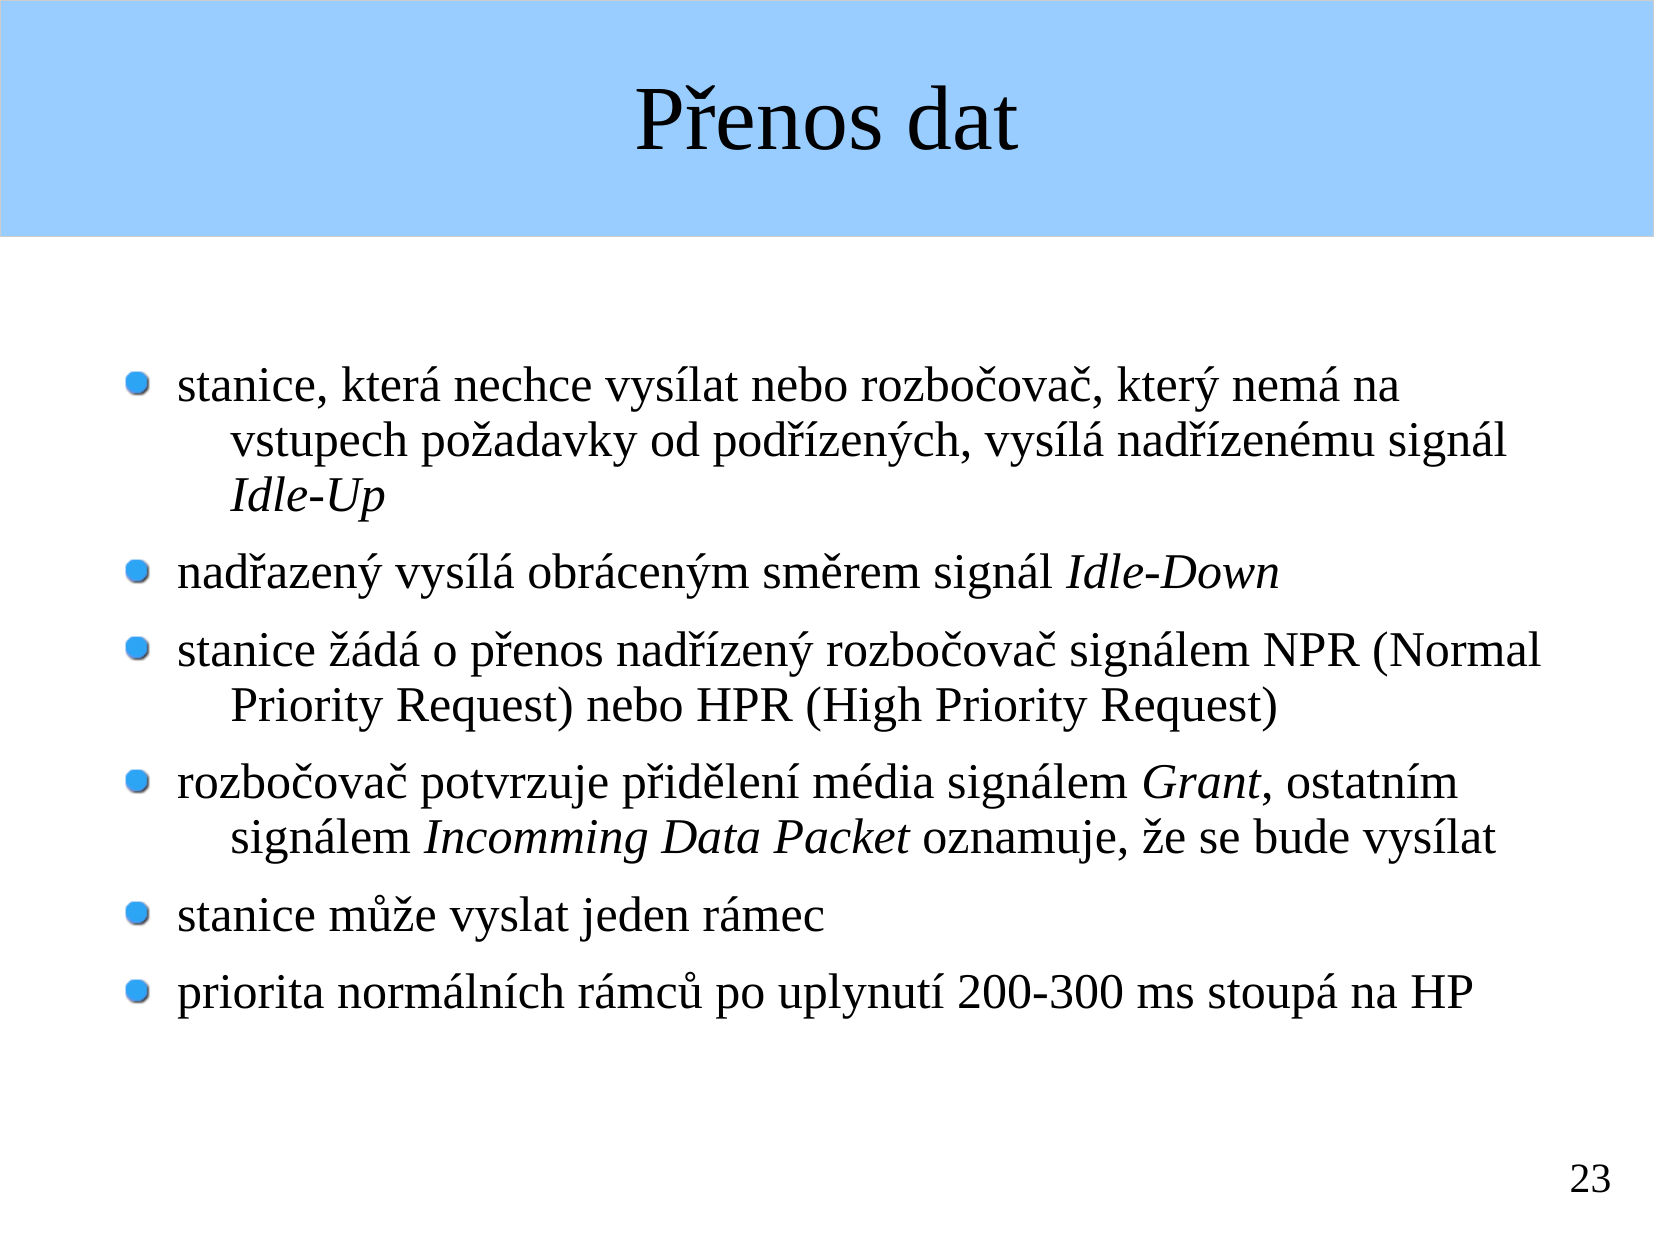

# Přenos dat
stanice, která nechce vysílat nebo rozbočovač, který nemá na vstupech požadavky od podřízených, vysílá nadřízenému signál Idle-Up
nadřazený vysílá obráceným směrem signál Idle-Down
stanice žádá o přenos nadřízený rozbočovač signálem NPR (Normal Priority Request) nebo HPR (High Priority Request)
rozbočovač potvrzuje přidělení média signálem Grant, ostatním signálem Incomming Data Packet oznamuje, že se bude vysílat
stanice může vyslat jeden rámec
priorita normálních rámců po uplynutí 200-300 ms stoupá na HP